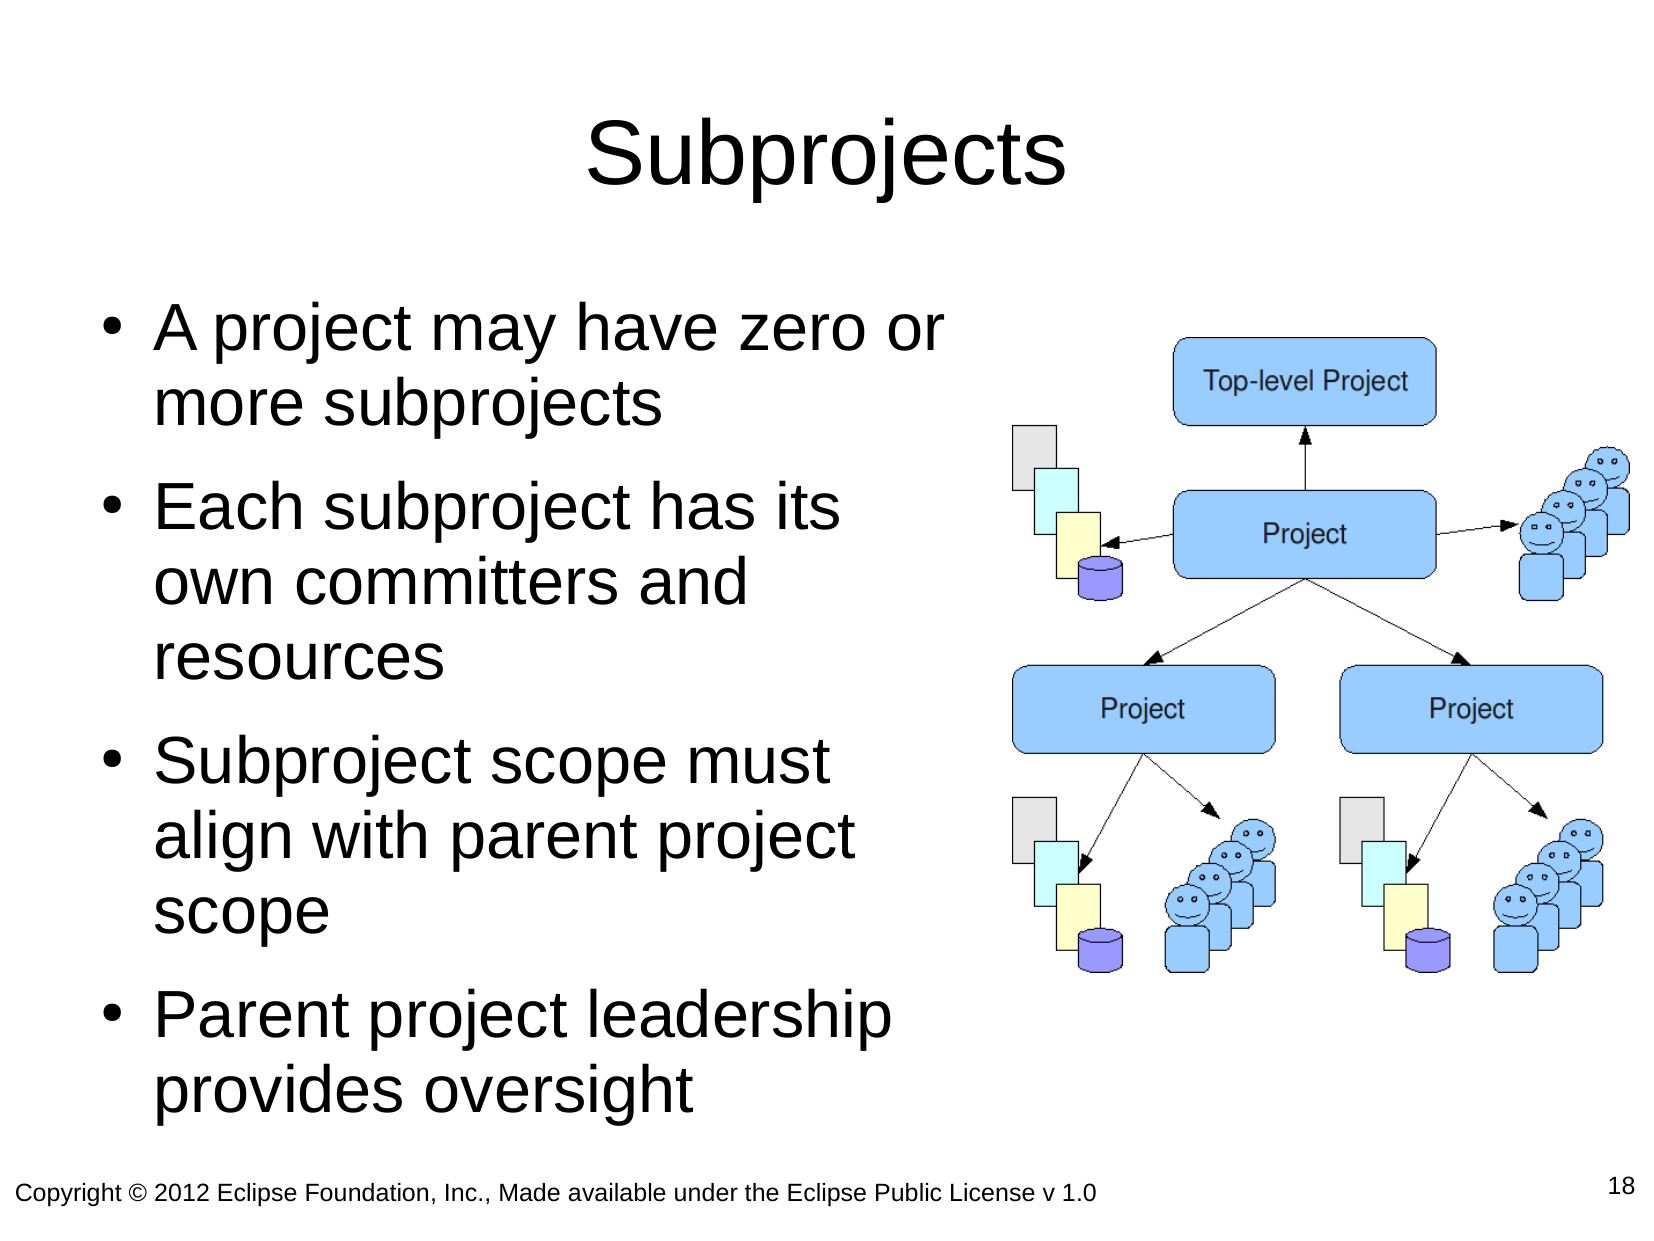

# Subprojects
A project may have zero or more subprojects
Each subproject has its own committers and resources
Subproject scope must align with parent project scope
Parent project leadership provides oversight
18